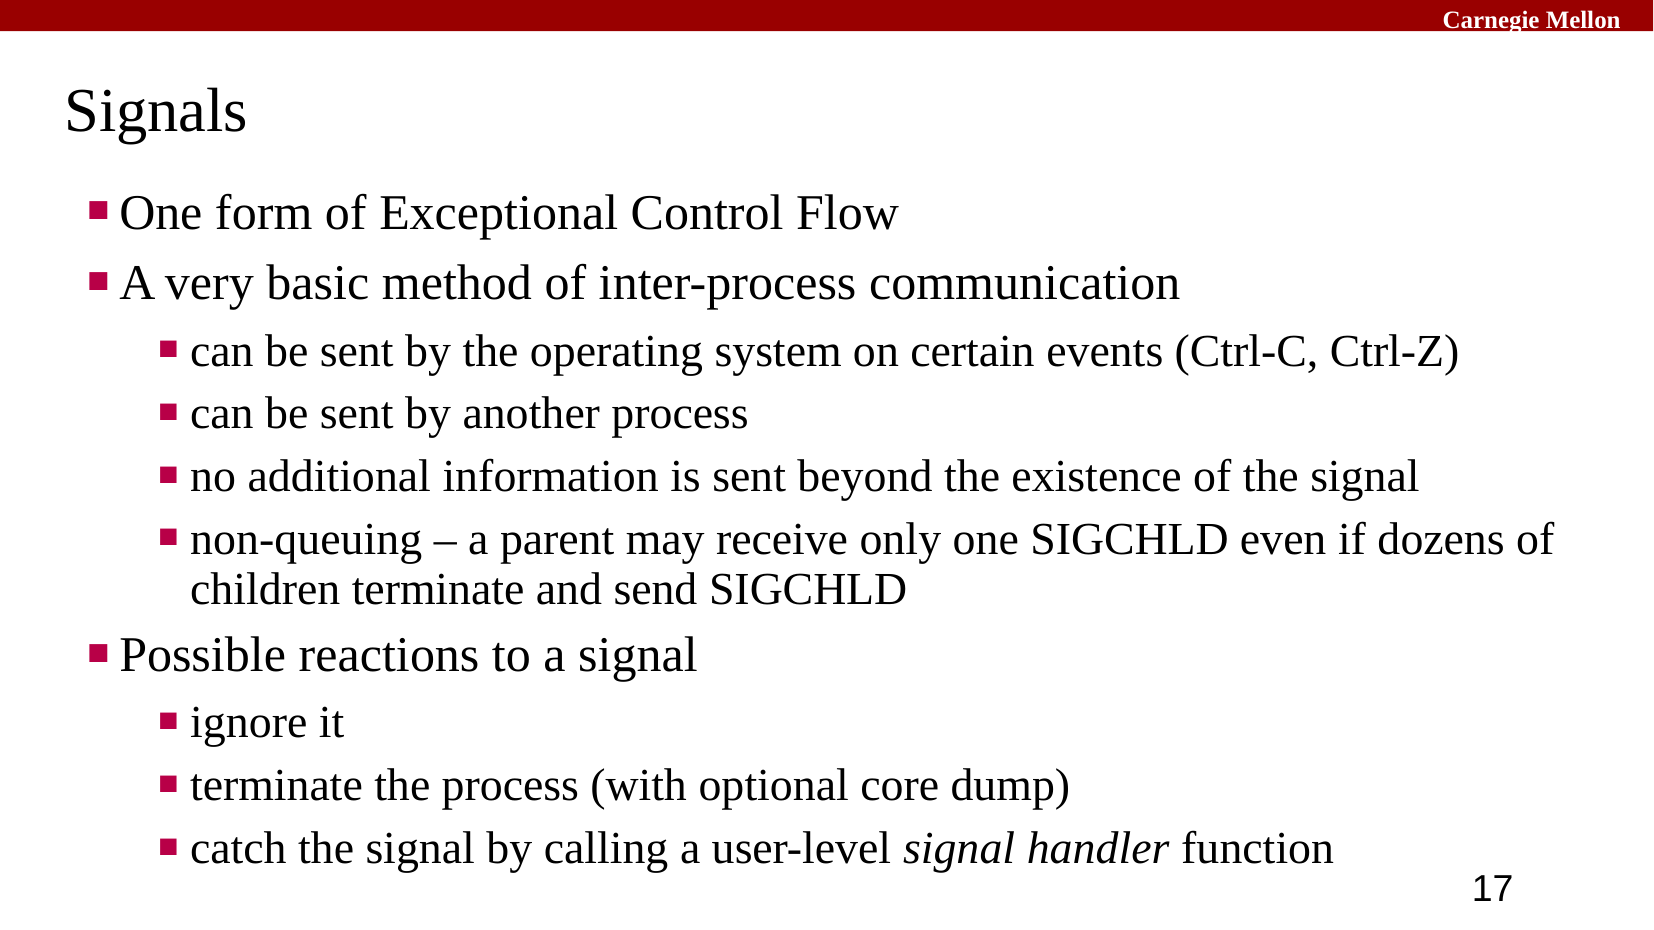

# Signals
One form of Exceptional Control Flow
A very basic method of inter-process communication
can be sent by the operating system on certain events (Ctrl-C, Ctrl-Z)
can be sent by another process
no additional information is sent beyond the existence of the signal
non-queuing – a parent may receive only one SIGCHLD even if dozens of children terminate and send SIGCHLD
Possible reactions to a signal
ignore it
terminate the process (with optional core dump)
catch the signal by calling a user-level signal handler function